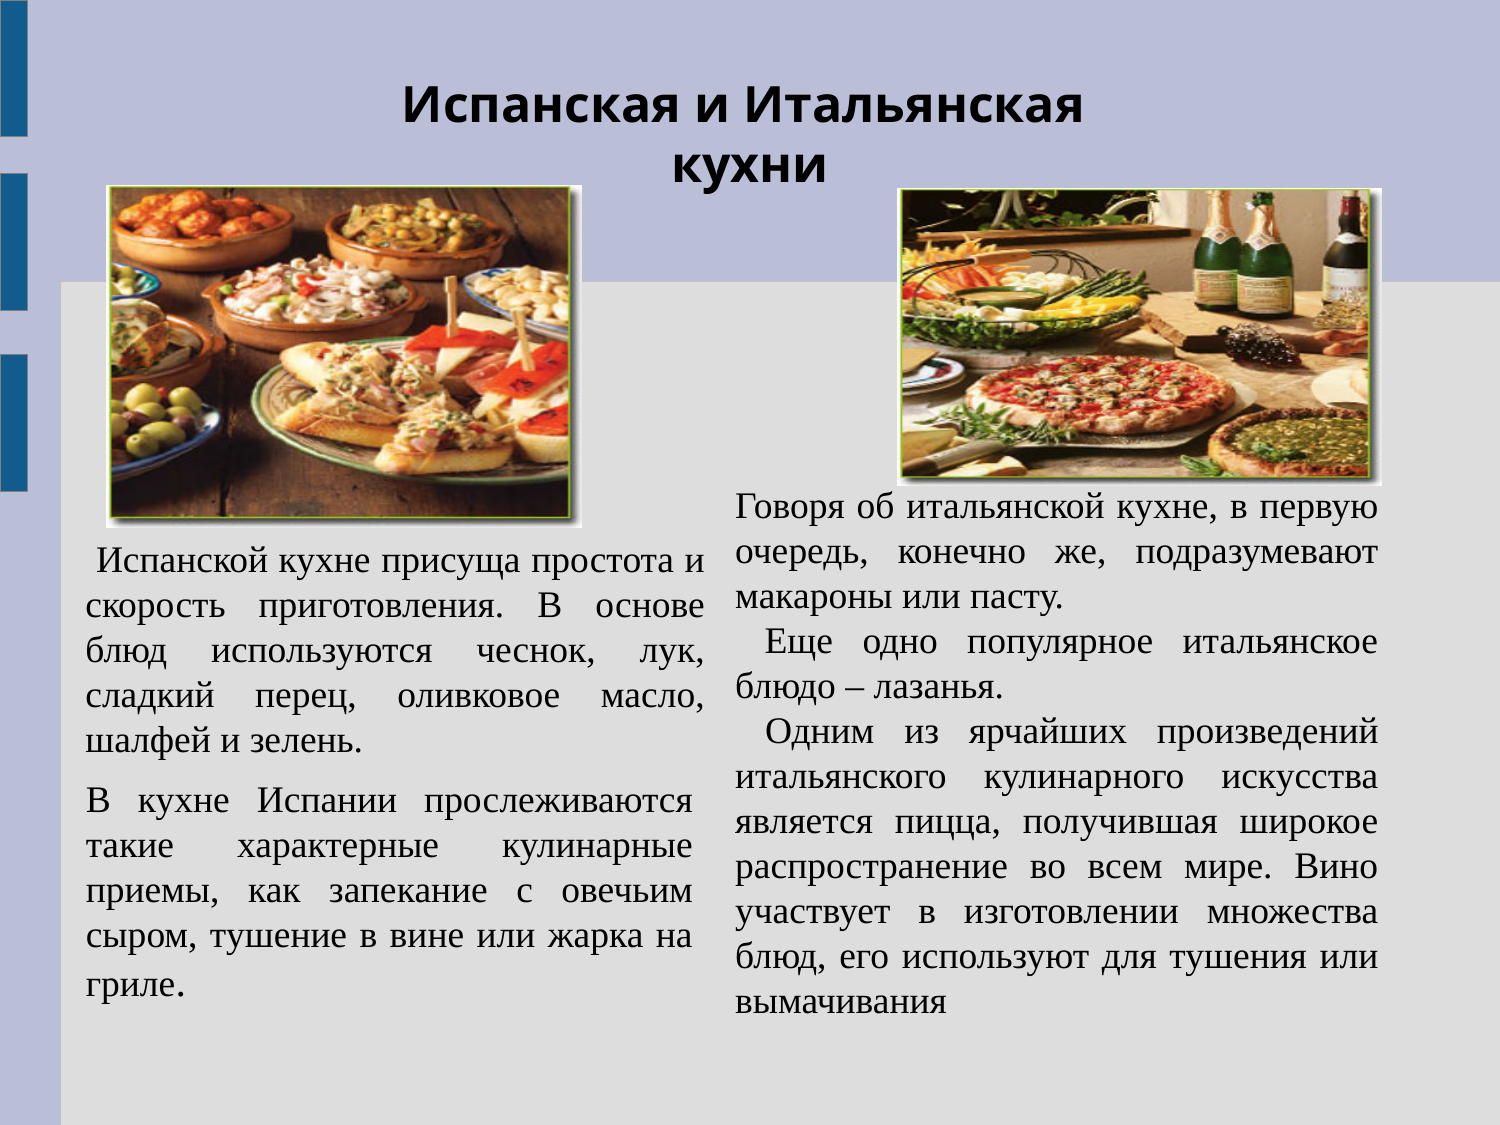

# Испанская и Итальянская кухни
Говоря об итальянской кухне, в первую очередь, конечно же, подразумевают макароны или пасту.
 Еще одно популярное итальянское блюдо – лазанья.
 Одним из ярчайших произведений итальянского кулинарного искусства является пицца, получившая широкое распространение во всем мире. Вино участвует в изготовлении множества блюд, его используют для тушения или вымачивания
 Испанской кухне присуща простота и скорость приготовления. В основе блюд используются чеснок, лук, сладкий перец, оливковое масло, шалфей и зелень.
В кухне Испании прослеживаются такие характерные кулинарные приемы, как запекание с овечьим сыром, тушение в вине или жарка на гриле.